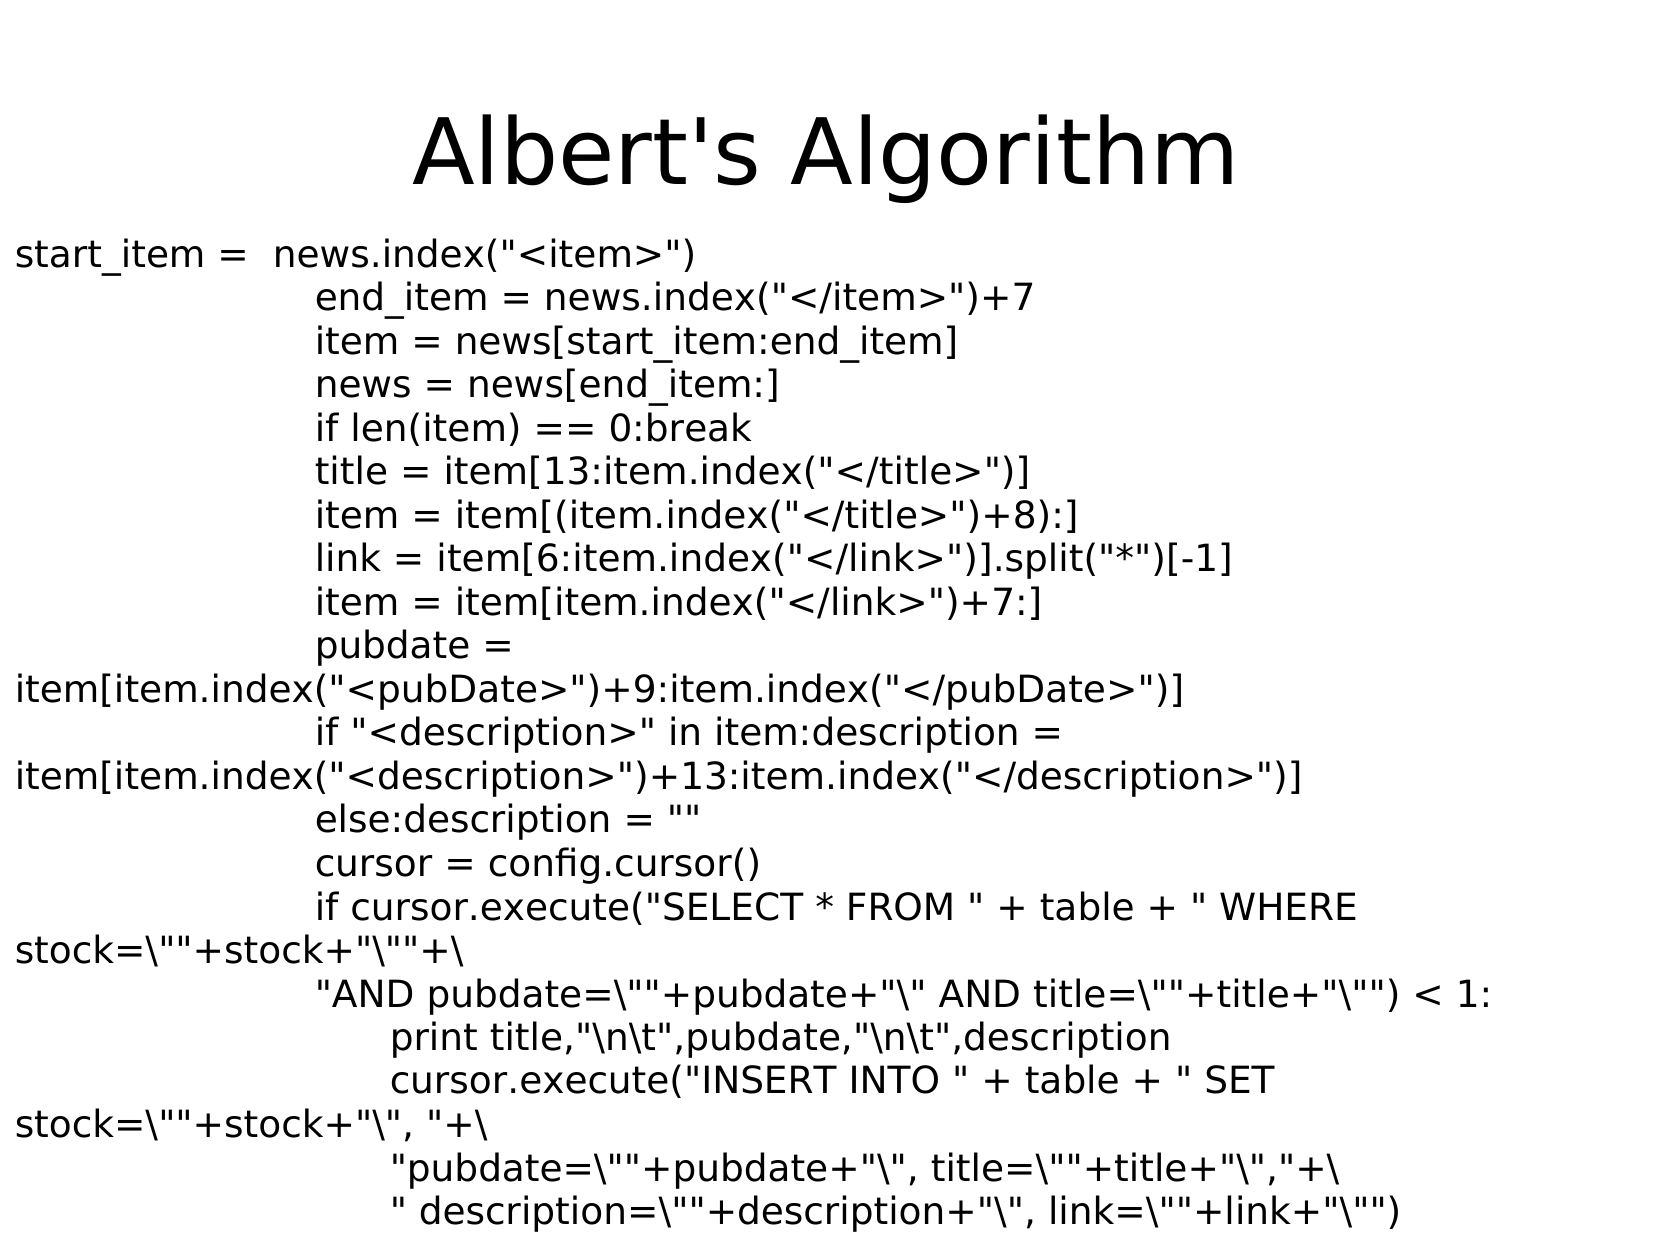

# Albert's Algorithm
start_item = news.index("<item>")
				end_item = news.index("</item>")+7
				item = news[start_item:end_item]
				news = news[end_item:]
				if len(item) == 0:break
				title = item[13:item.index("</title>")]
				item = item[(item.index("</title>")+8):]
				link = item[6:item.index("</link>")].split("*")[-1]
				item = item[item.index("</link>")+7:]
				pubdate = item[item.index("<pubDate>")+9:item.index("</pubDate>")]
				if "<description>" in item:description = item[item.index("<description>")+13:item.index("</description>")]
				else:description = ""
				cursor = config.cursor()
				if cursor.execute("SELECT * FROM " + table + " WHERE stock=\""+stock+"\""+\
				"AND pubdate=\""+pubdate+"\" AND title=\""+title+"\"") < 1:
					print title,"\n\t",pubdate,"\n\t",description
					cursor.execute("INSERT INTO " + table + " SET stock=\""+stock+"\", "+\
					"pubdate=\""+pubdate+"\", title=\""+title+"\","+\
					" description=\""+description+"\", link=\""+link+"\"")